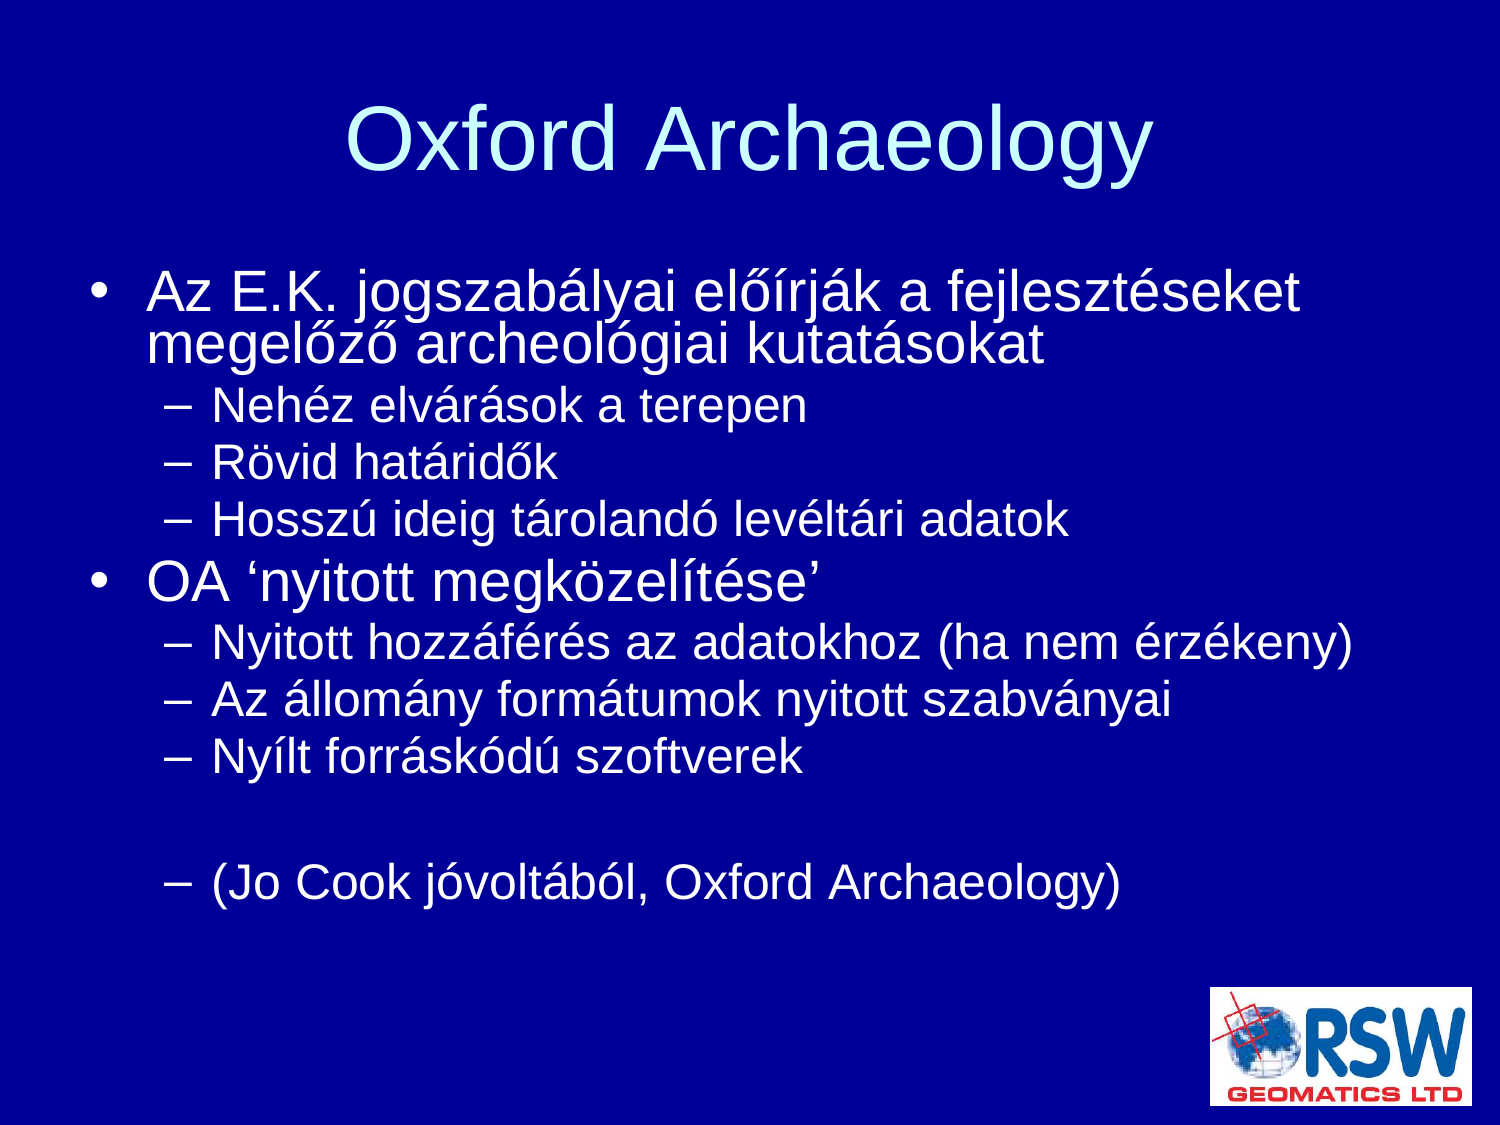

# Oxford Archaeology
Az E.K. jogszabályai előírják a fejlesztéseket megelőző archeológiai kutatásokat
Nehéz elvárások a terepen
Rövid határidők
Hosszú ideig tárolandó levéltári adatok
OA ‘nyitott megközelítése’
Nyitott hozzáférés az adatokhoz (ha nem érzékeny)
Az állomány formátumok nyitott szabványai
Nyílt forráskódú szoftverek
(Jo Cook jóvoltából, Oxford Archaeology)